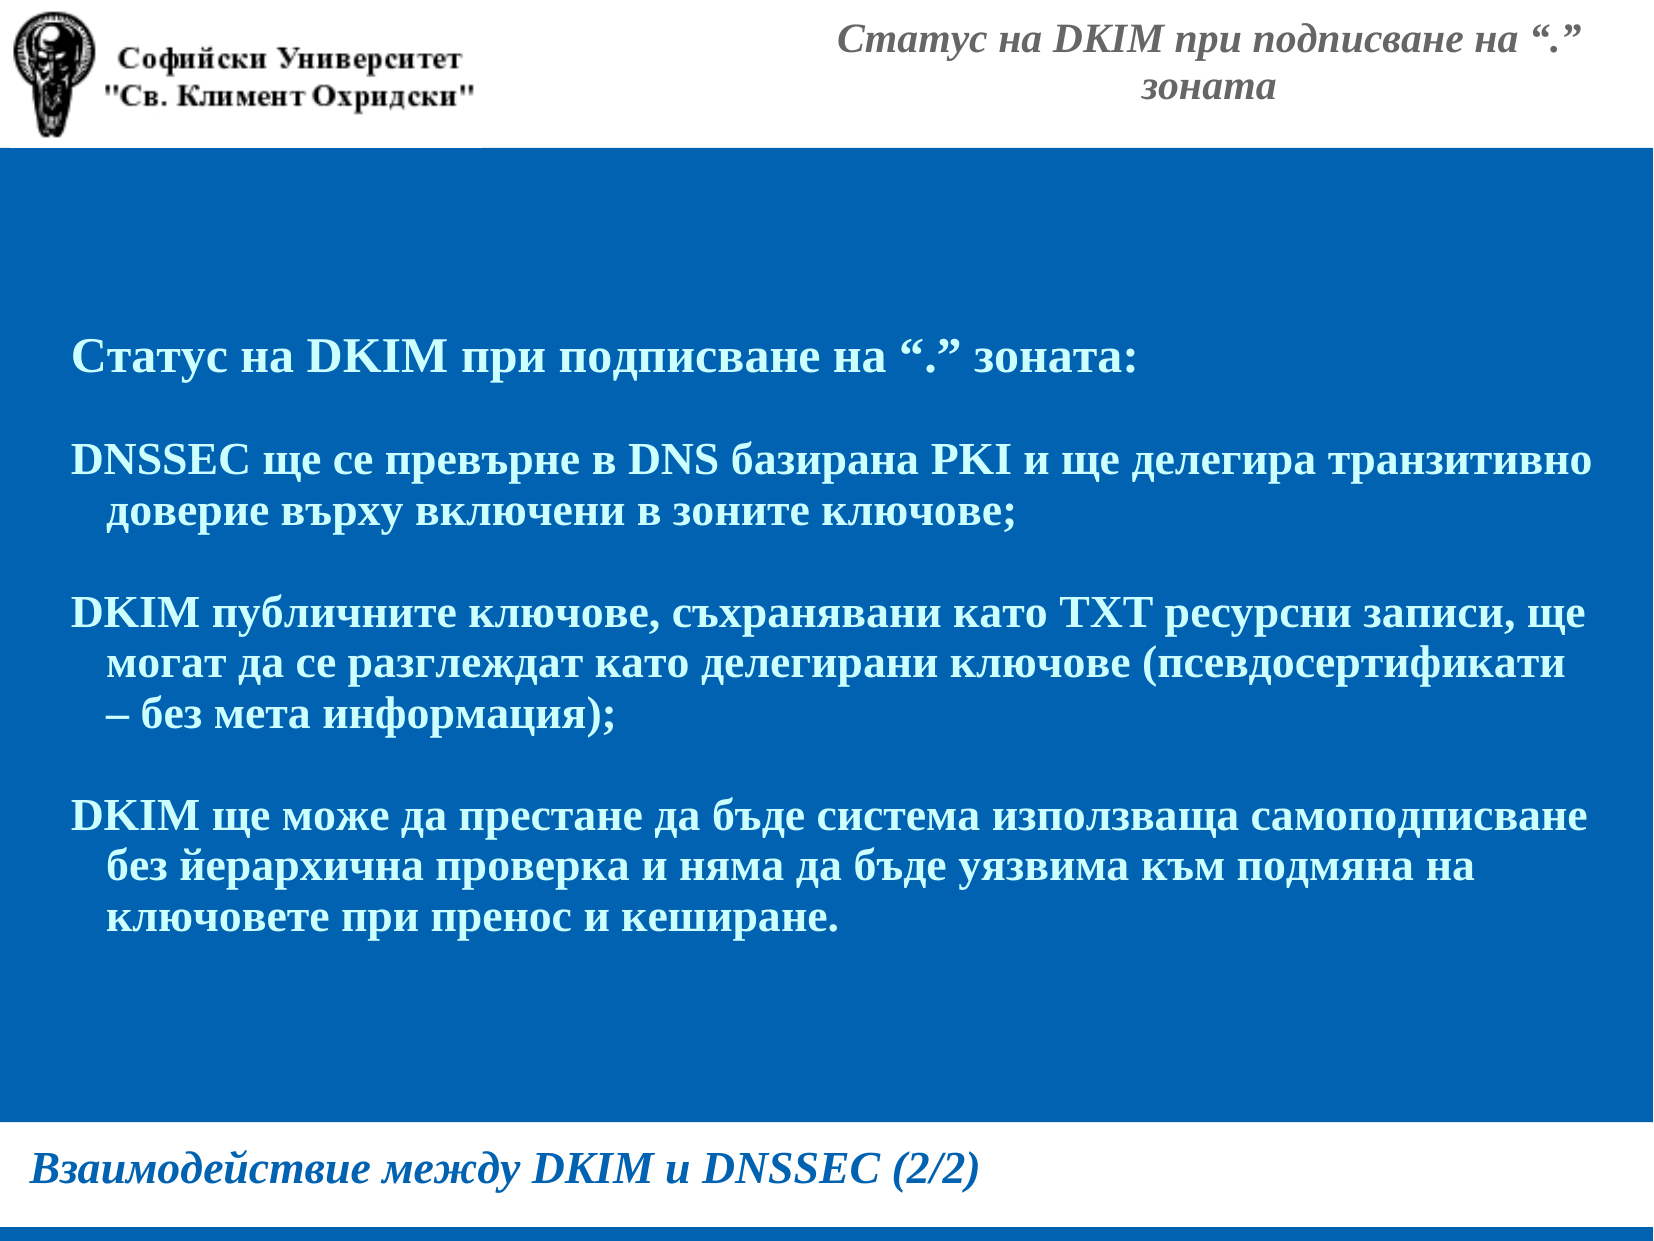

# Статус на DKIM при подписване на “.” зоната
Статус на DKIM при подписване на “.” зоната:
DNSSEC ще се превърне в DNS базирана PKI и ще делегира транзитивно доверие върху включени в зоните ключове;
DKIM публичните ключове, съхранявани като TXT ресурсни записи, ще могат да се разглеждат като делегирани ключове (псевдосертификати – без мета информация);
DKIM ще може да престане да бъде система използваща самоподписване без йерархична проверка и няма да бъде уязвима към подмяна на ключовете при пренос и кеширане.
Взаимодействие между DKIM и DNSSEC (2/2)